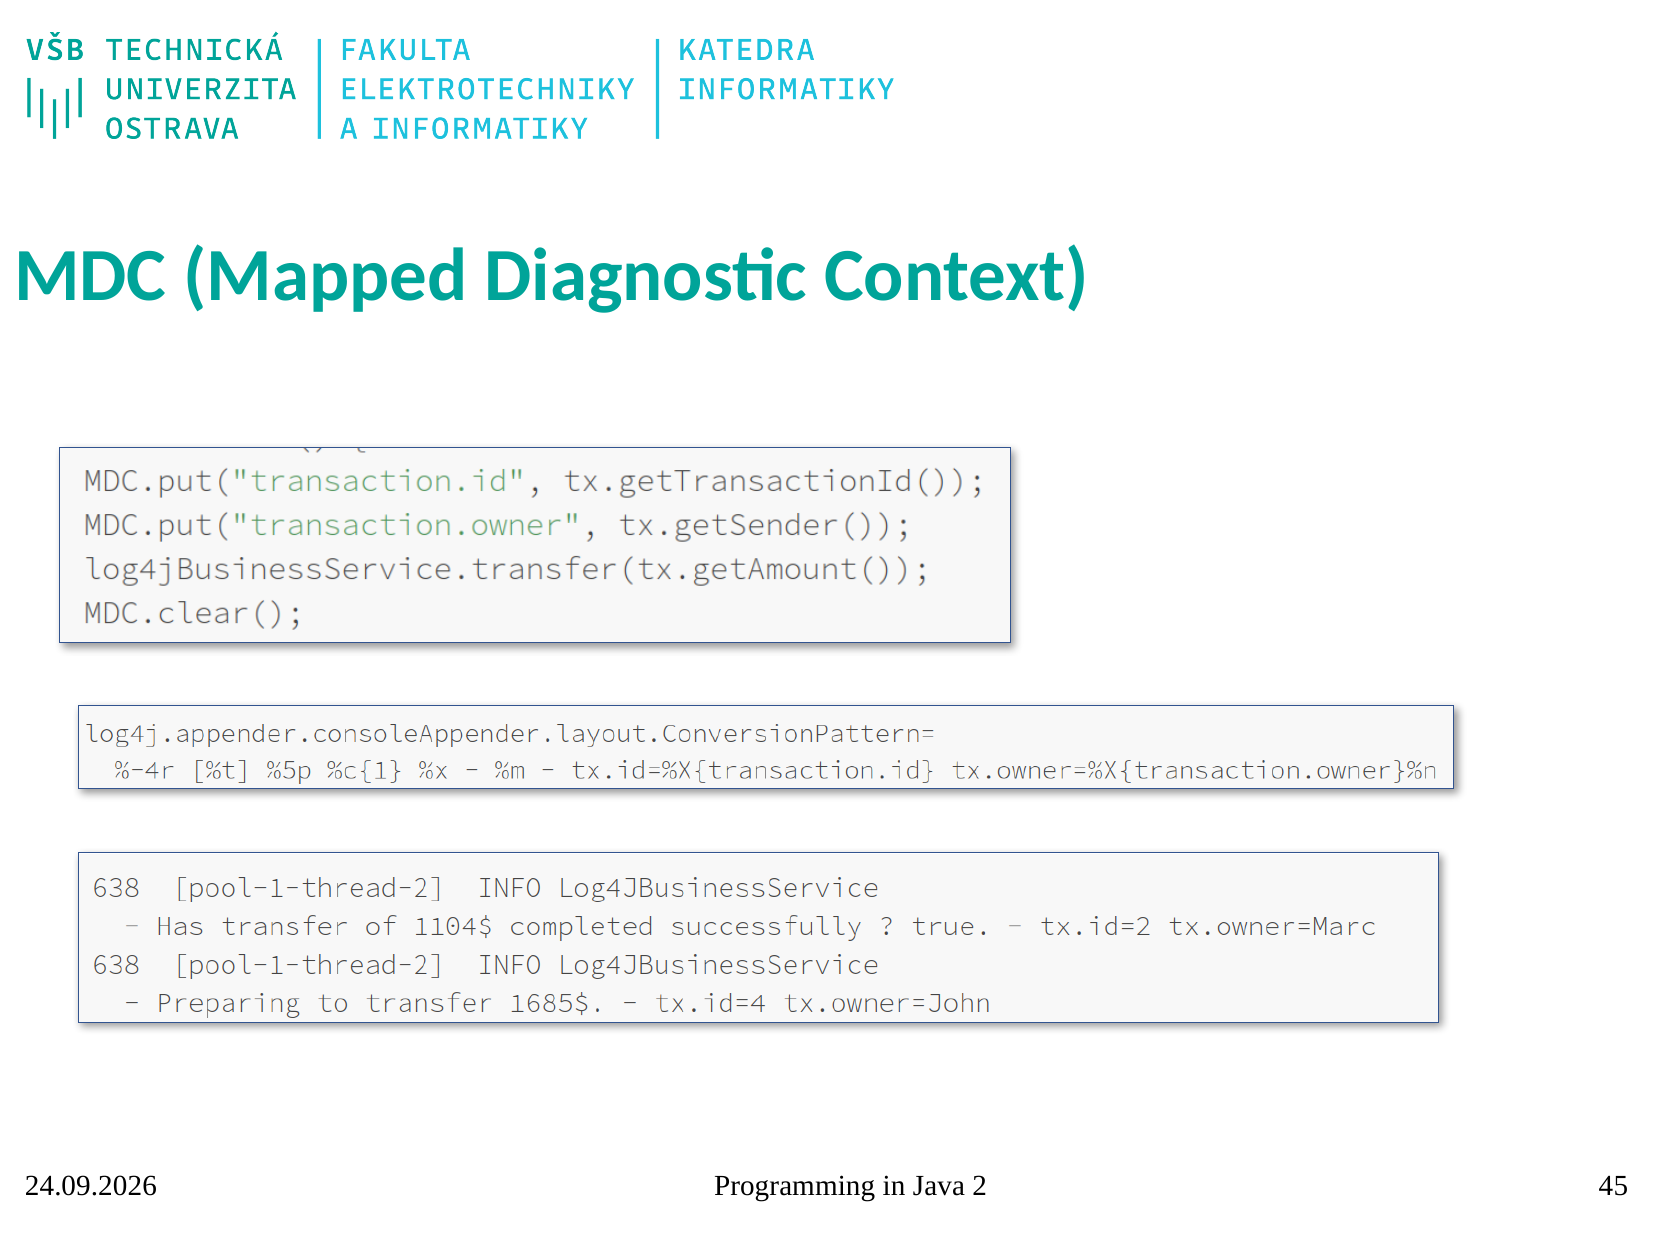

# MDC (Mapped Diagnostic Context)
Programming in Java 2
45